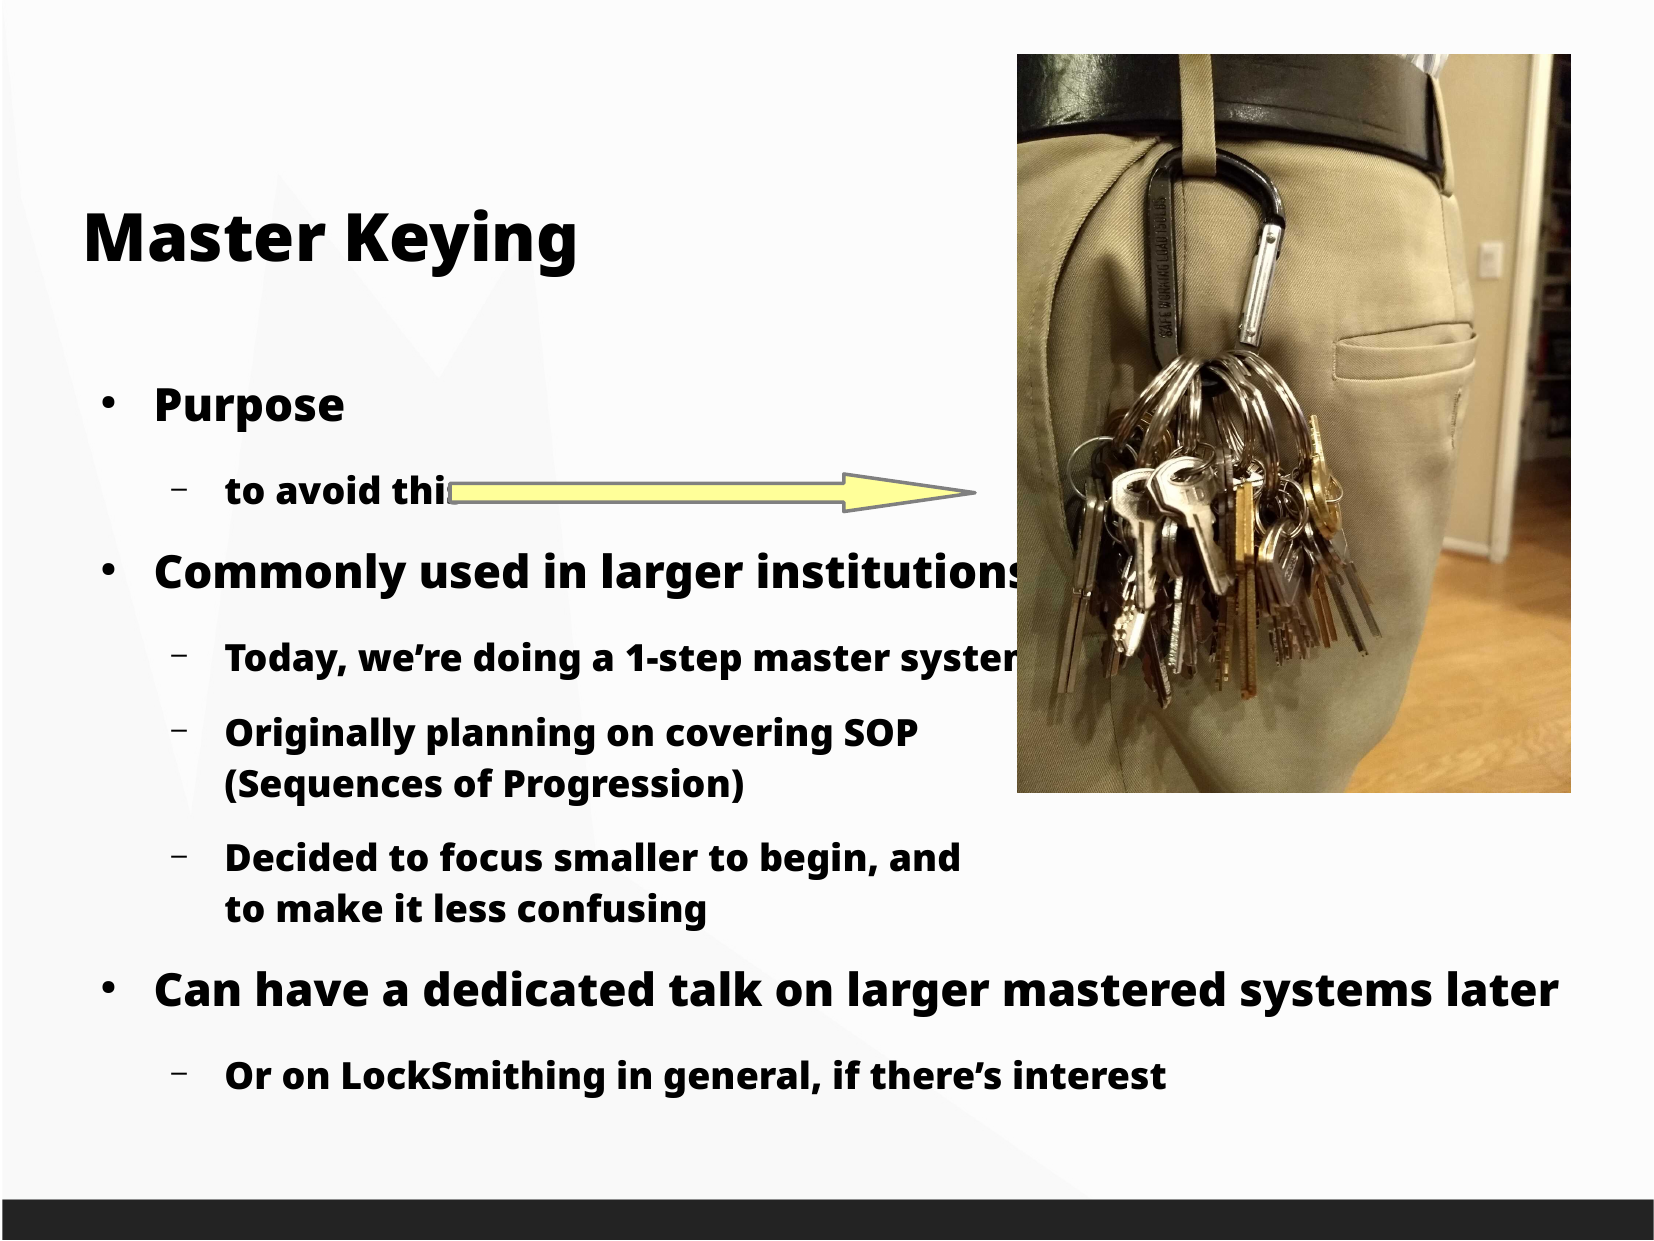

# Master Keying
Purpose
to avoid this
Commonly used in larger institutions
Today, we’re doing a 1-step master system
Originally planning on covering SOP
(Sequences of Progression)
Decided to focus smaller to begin, and
to make it less confusing
Can have a dedicated talk on larger mastered systems later
Or on LockSmithing in general, if there’s interest